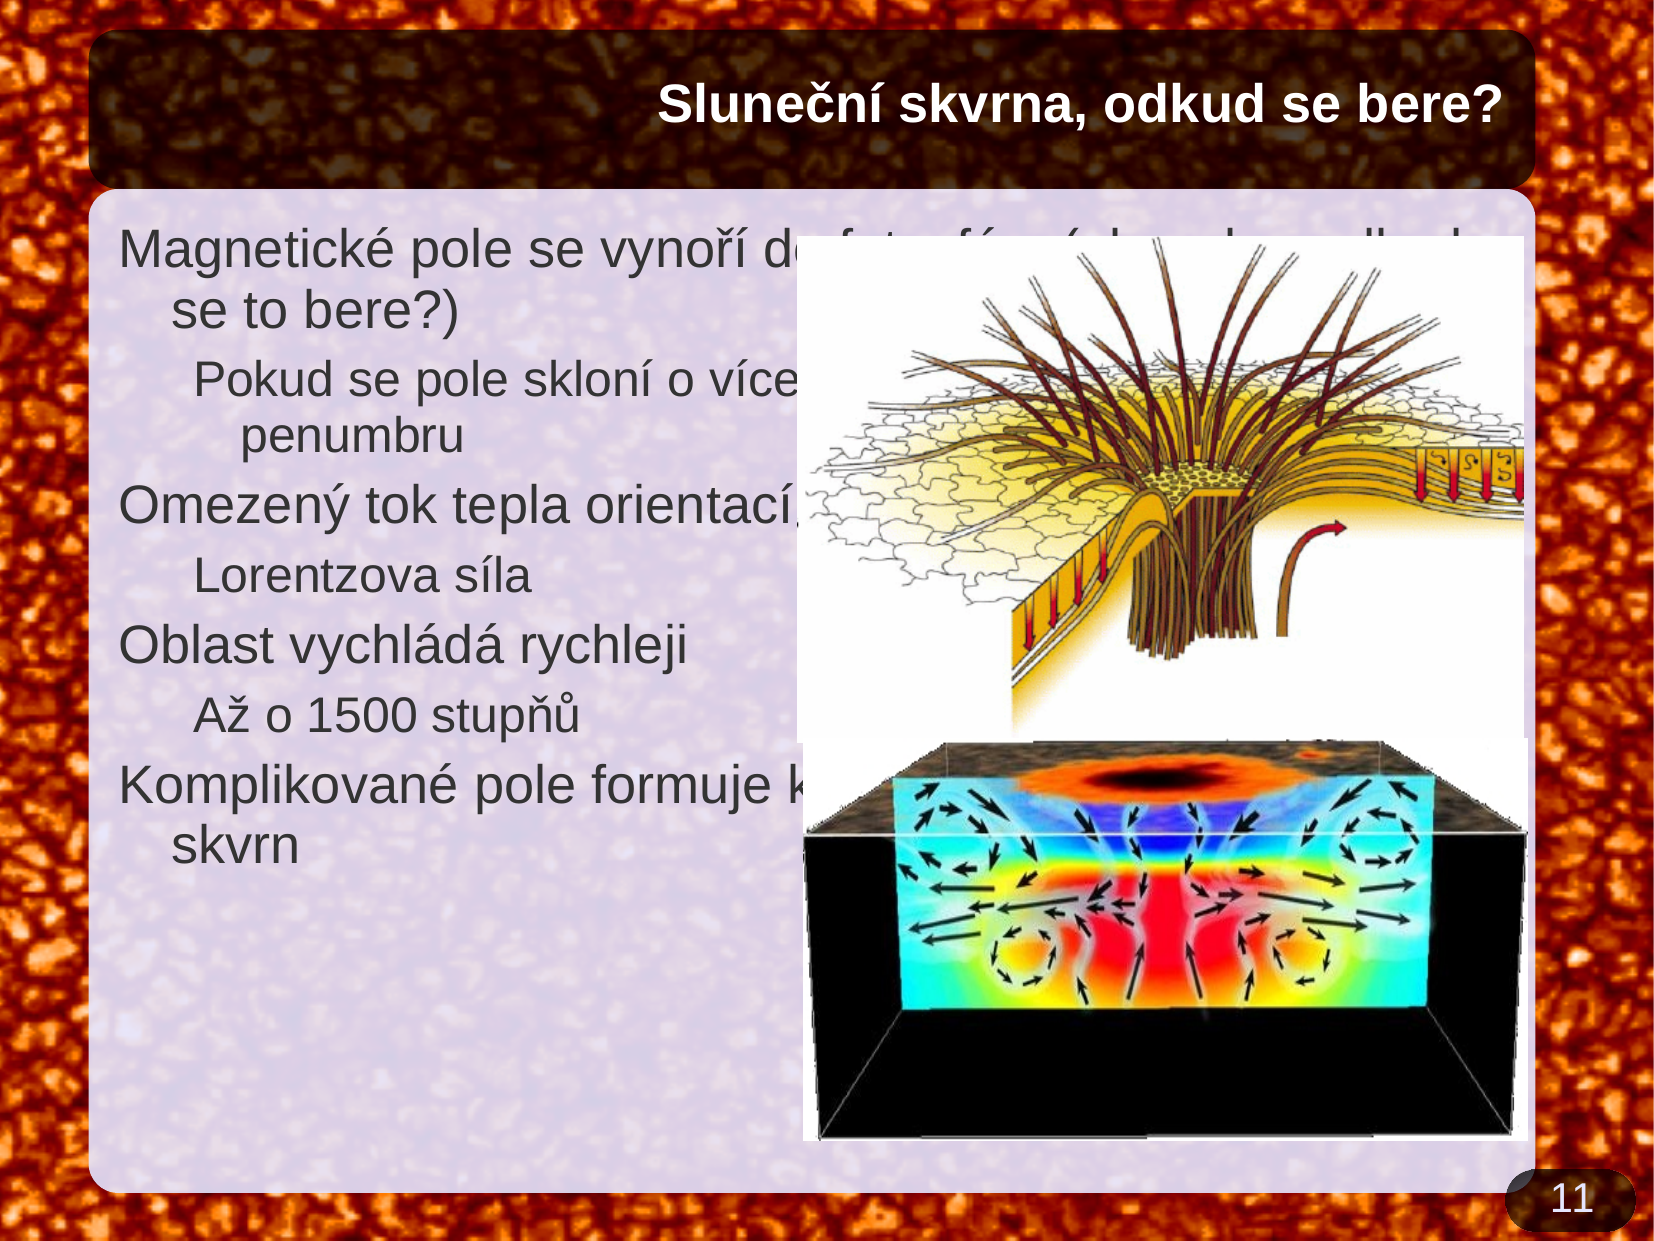

# Sluneční skvrna, odkud se bere?
Magnetické pole se vynoří do fotosféry (ale sakra odkud se to bere?)
Pokud se pole skloní o více než cca 70 stupňů, formuje penumbru
Omezený tok tepla orientací pole
Lorentzova síla
Oblast vychládá rychleji
Až o 1500 stupňů
Komplikované pole formuje komplikovanou skupinu skvrn